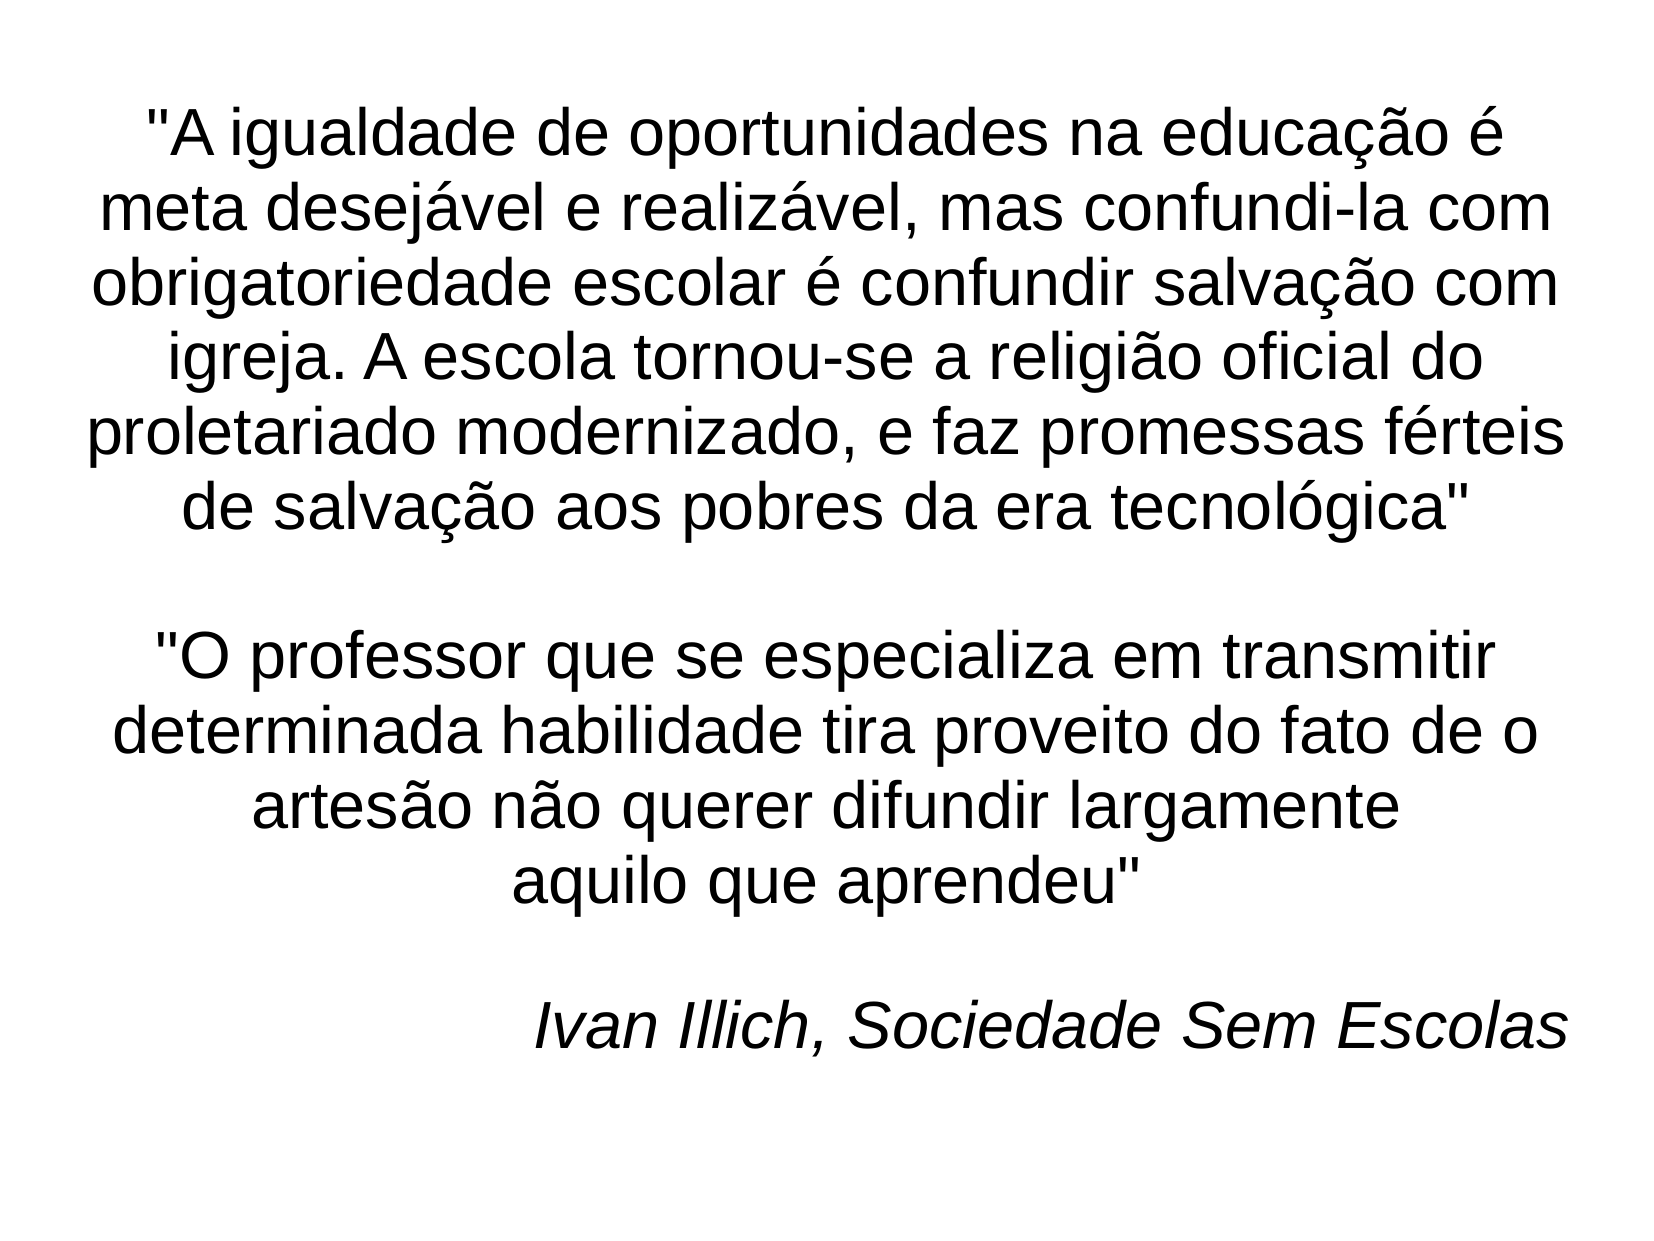

# "A igualdade de oportunidades na educação é meta desejável e realizável, mas confundi-la com obrigatoriedade escolar é confundir salvação com igreja. A escola tornou-se a religião oficial do proletariado modernizado, e faz promessas férteis de salvação aos pobres da era tecnológica"
"O professor que se especializa em transmitir determinada habilidade tira proveito do fato de o artesão não querer difundir largamente
aquilo que aprendeu"
Ivan Illich, Sociedade Sem Escolas